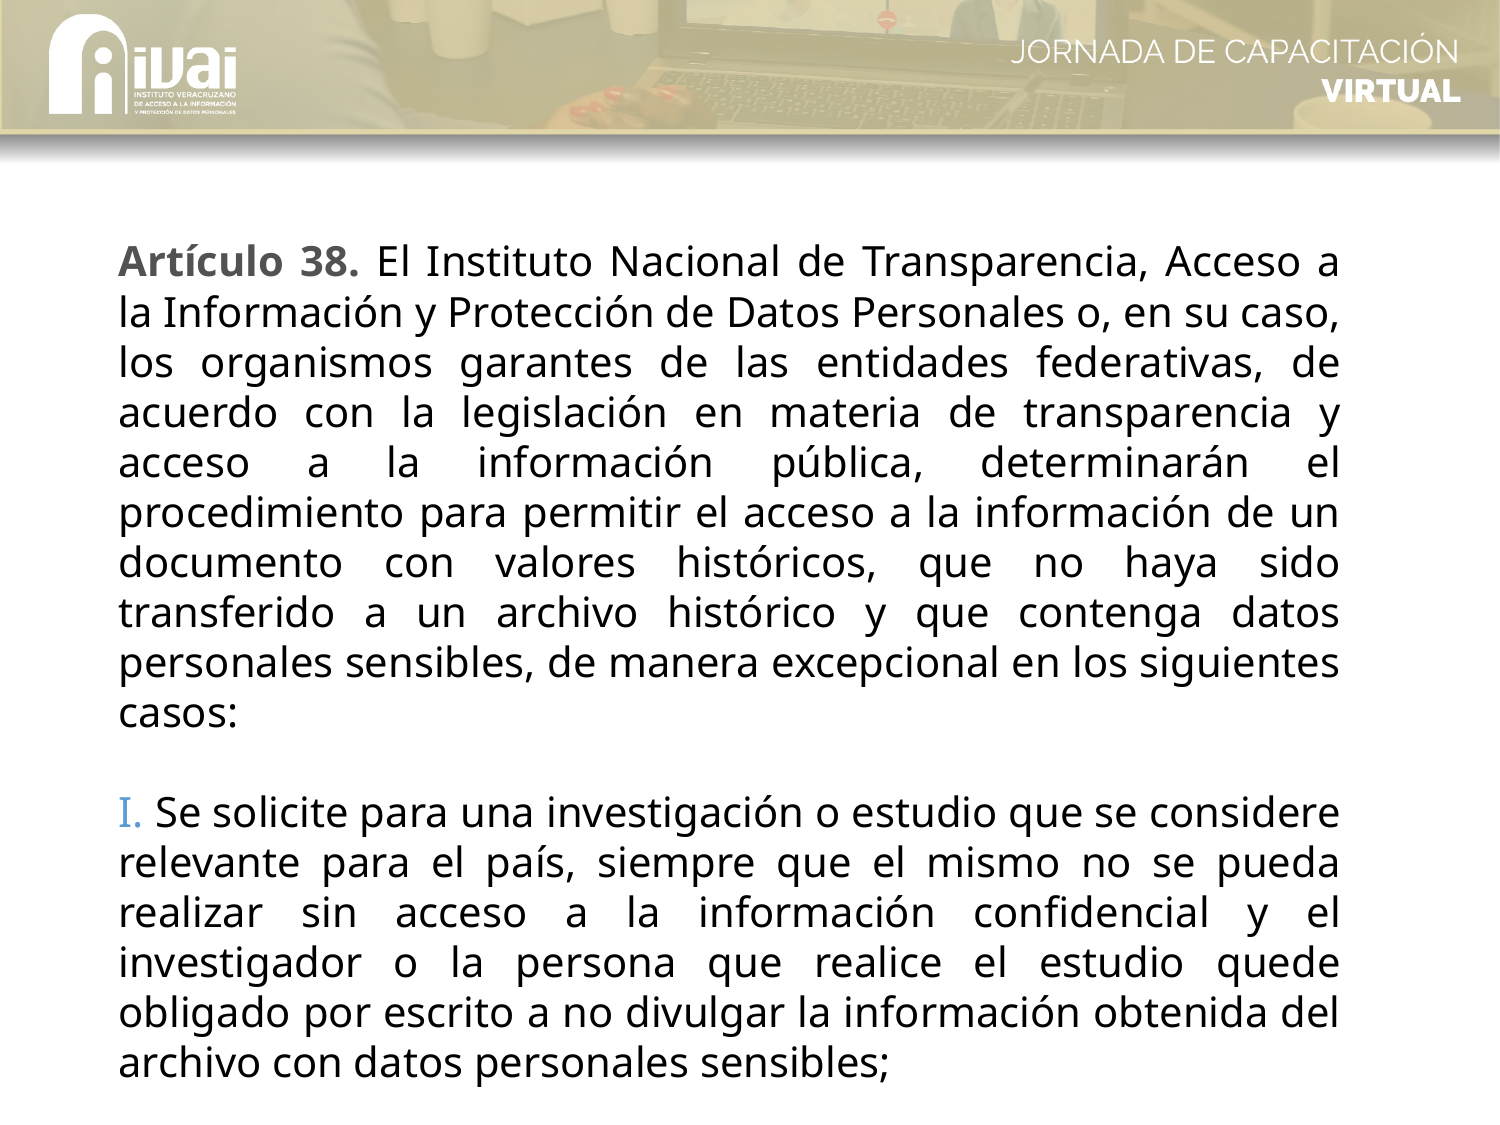

Artículo 38. El Instituto Nacional de Transparencia, Acceso a la Información y Protección de Datos Personales o, en su caso, los organismos garantes de las entidades federativas, de acuerdo con la legislación en materia de transparencia y acceso a la información pública, determinarán el procedimiento para permitir el acceso a la información de un documento con valores históricos, que no haya sido transferido a un archivo histórico y que contenga datos personales sensibles, de manera excepcional en los siguientes casos:
I. Se solicite para una investigación o estudio que se considere relevante para el país, siempre que el mismo no se pueda realizar sin acceso a la información confidencial y el investigador o la persona que realice el estudio quede obligado por escrito a no divulgar la información obtenida del archivo con datos personales sensibles;